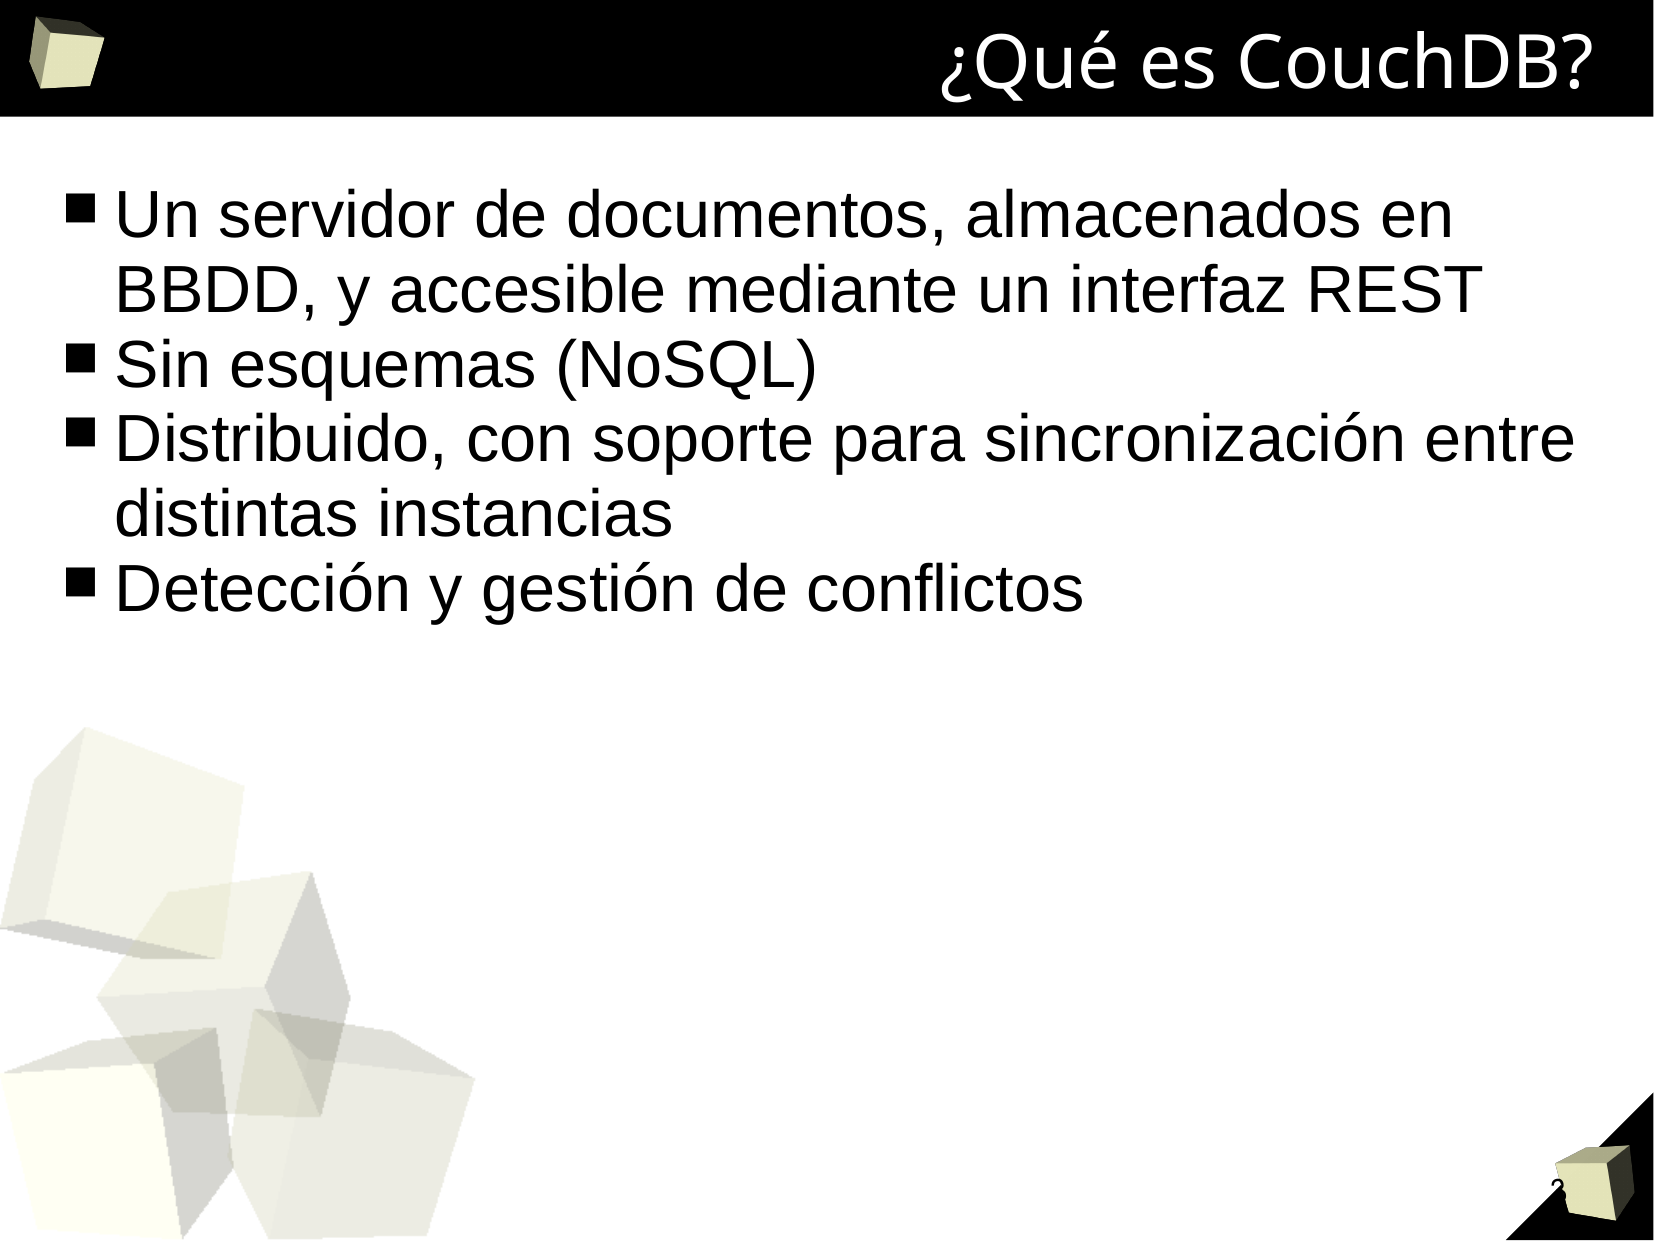

# ¿Qué es CouchDB?
Un servidor de documentos, almacenados en BBDD, y accesible mediante un interfaz REST
Sin esquemas (NoSQL)
Distribuido, con soporte para sincronización entre distintas instancias
Detección y gestión de conflictos